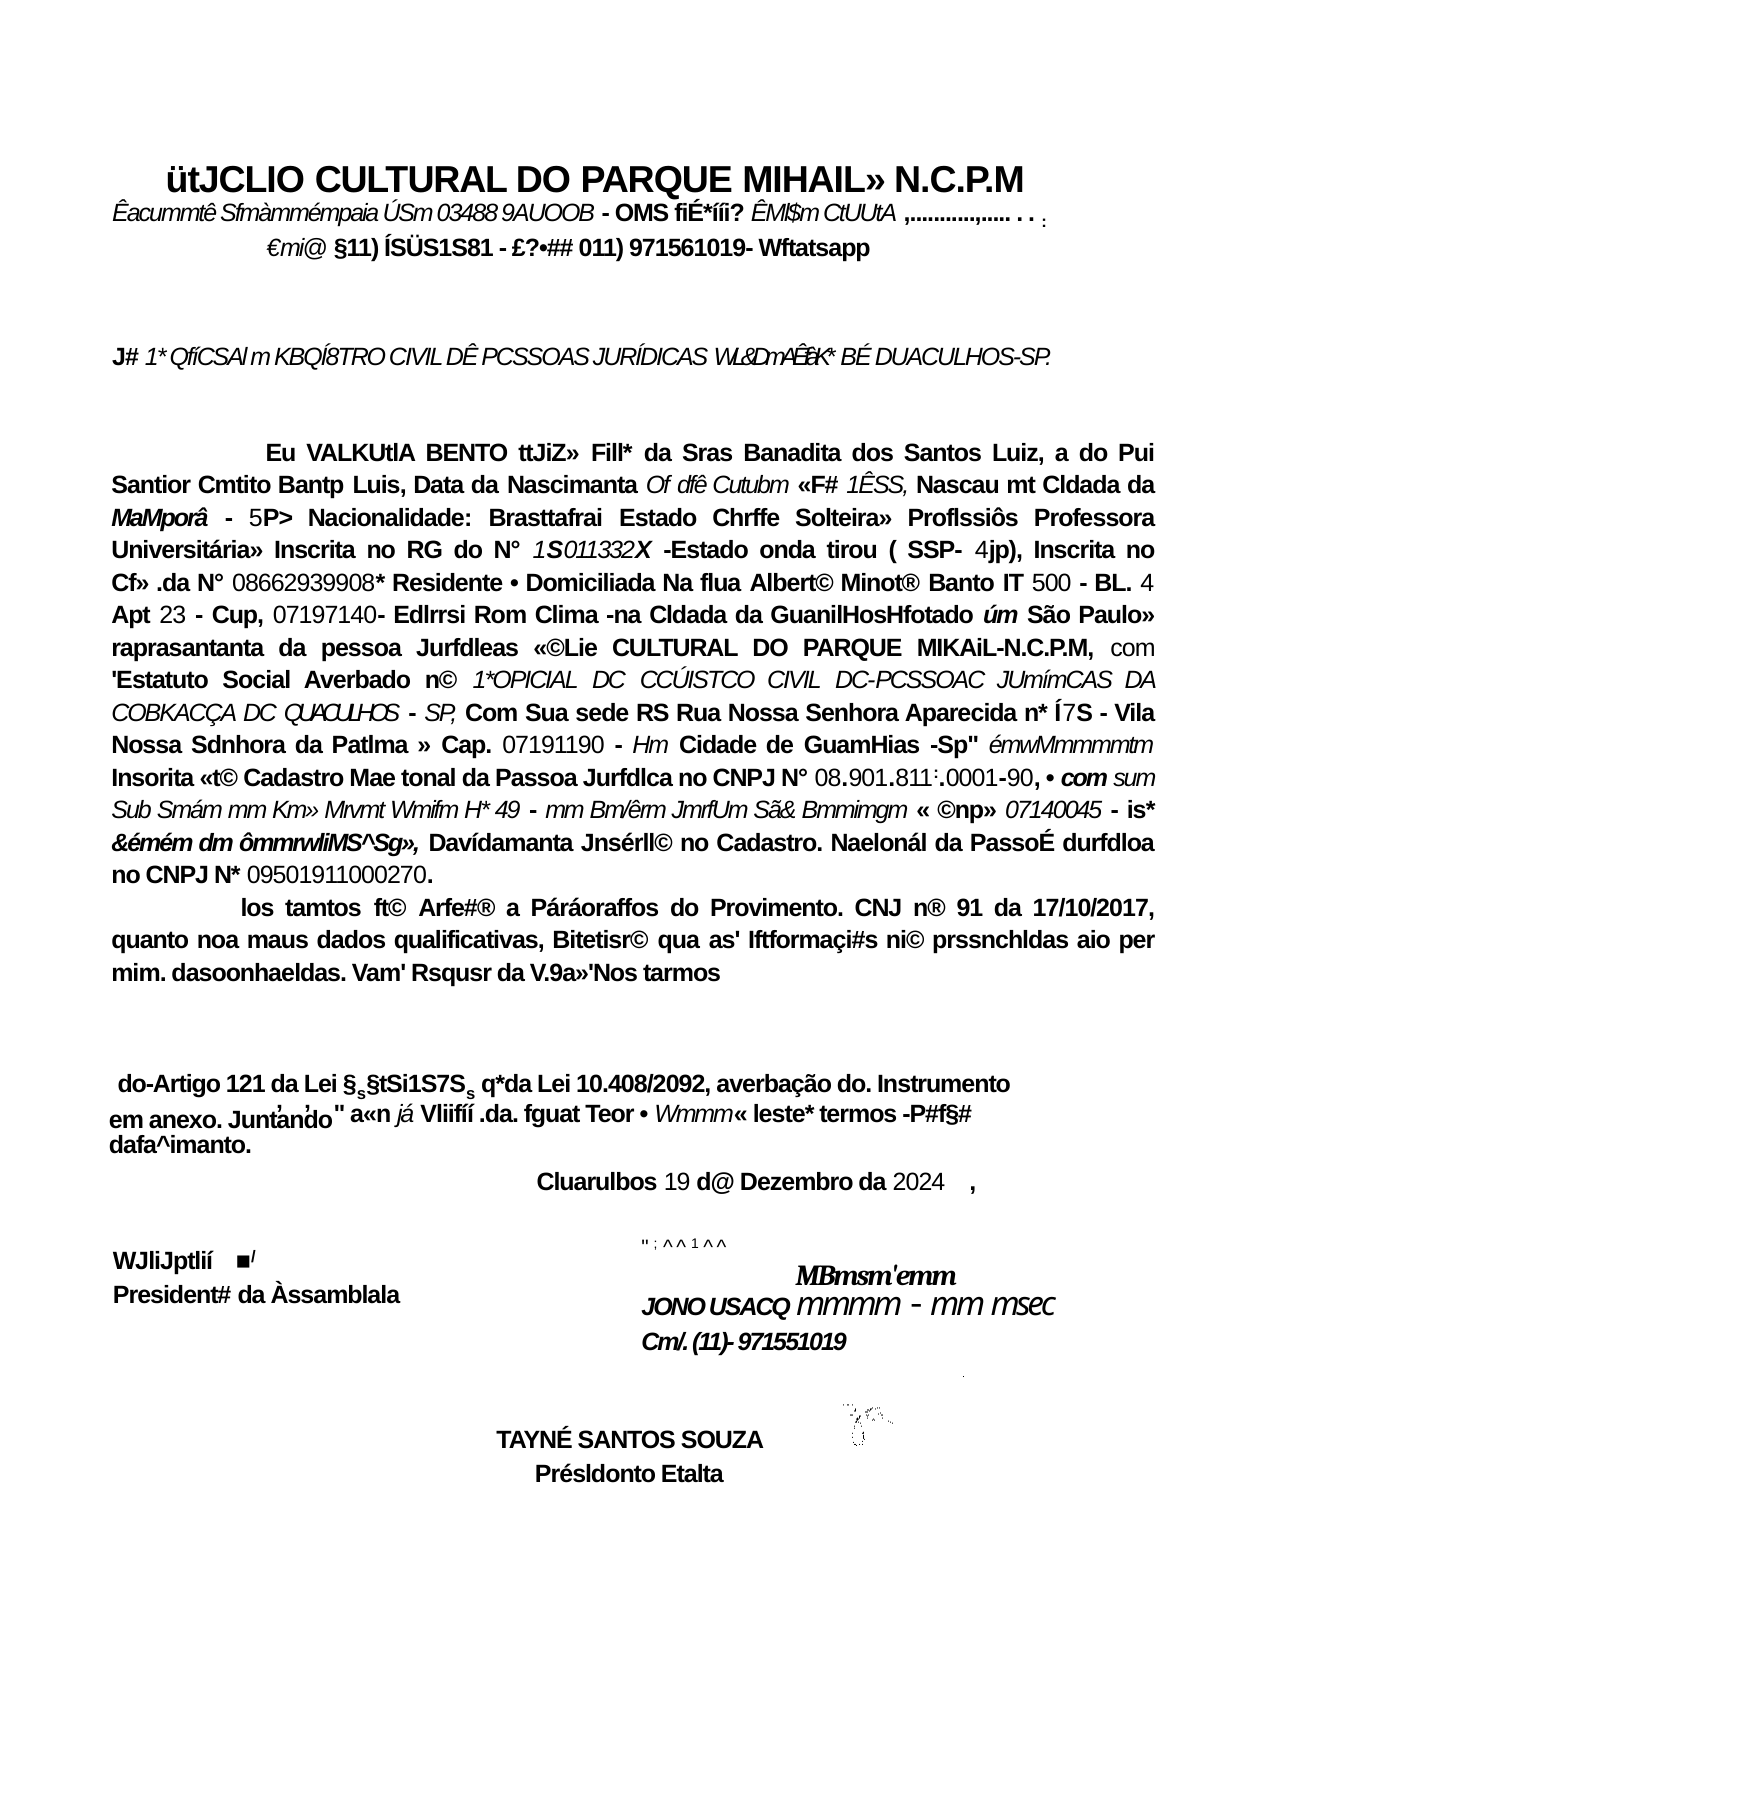

ütJCLIO CULTURAL DO PARQUE MIHAIL» N.C.P.M
Êacummtê Sfmàmmémpaia ÚSm 03488 9AUOOB - OMS fiÉ*ííi? ÊMl$m CtUUtA ,...........,..... . . :
€mi@ §11) ÍSÜS1S81 - £?•## 011) 971561019- Wftatsapp
J# 1* QfíCSAl m KBQÍ8TRO CIVIL DÊ PCSSOAS JURÍDICAS WL&DmAÊfàK* BÉ DUACULHOS-SP.
Eu VALKUtlA BENTO ttJiZ» Fill* da Sras Banadita dos Santos Luiz, a do Pui Santior Cmtito Bantp Luis, Data da Nascimanta Of dfê Cutubm «F# 1ÊSS, Nascau mt Cldada da MaMporâ - 5P> Nacionalidade: Brasttafrai Estado Chrffe Solteira» Proflssiôs Professora Universitária» Inscrita no RG do N° 1S011332X -Estado onda tirou ( SSP- 4jp), Inscrita no Cf» .da N° 08662939908* Residente • Domiciliada Na flua Albert© Minot® Banto IT 500 - BL. 4 Apt 23 - Cup, 07197140- Edlrrsi Rom Clima -na Cldada da GuanilHosHfotado úm São Paulo» raprasantanta da pessoa Jurfdleas «©Lie CULTURAL DO PARQUE MIKAiL-N.C.P.M, com 'Estatuto Social Averbado n© 1*OPICIAL DC CCÚISTCO CIVIL DC-PCSSOAC JUmímCAS DA COBKACÇA DC QUACULHOS - SP, Com Sua sede RS Rua Nossa Senhora Aparecida n* Í7S - Vila Nossa Sdnhora da Patlma » Cap. 07191190 - Hm Cidade de GuamHias -Sp" émwMmmmmtm Insorita «t© Cadastro Mae tonal da Passoa Jurfdlca no CNPJ N° 08.901.811:.0001-90, • com sum Sub Smám mm Km» Mrvmt Wmifm H* 49 - mm Bm/êrm JmrfUm Sã& Bmmimgm « ©np» 07140045 - is* &émém dm ômmrwliMS^Sg», Davídamanta Jnsérll© no Cadastro. Naelonál da PassoÉ durfdloa no CNPJ N* 09501911000270.
los tamtos ft© Arfe#® a Páráoraffos do Provimento. CNJ n® 91 da 17/10/2017, quanto noa maus dados qualificativas, Bitetisr© qua as' Iftformaçi#s ni© prssnchldas aio per mim. dasoonhaeldas. Vam' Rsqusr da V.9a»'Nos tarmos
do-Artigo 121 da Lei §s§tSi1S7Ss q*da Lei 10.408/2092, averbação do. Instrumento
’ ’ " a«n já Vliifíí .da. fguat Teor • Wmmm« leste* termos -P#f§#
em anexo. Juntando
dafa^imanto.
Cluarulbos 19 d@ Dezembro da 2024 ,
" ; ^ ^ 1 ^ ^
MBmsm'emm
JONO usacq mmmm - mm msec
Cm/. (11)- 971551019
WJliJptlií ■/
President# da Àssamblala
TAYNÉ SANTOS SOUZA Présldonto Etalta